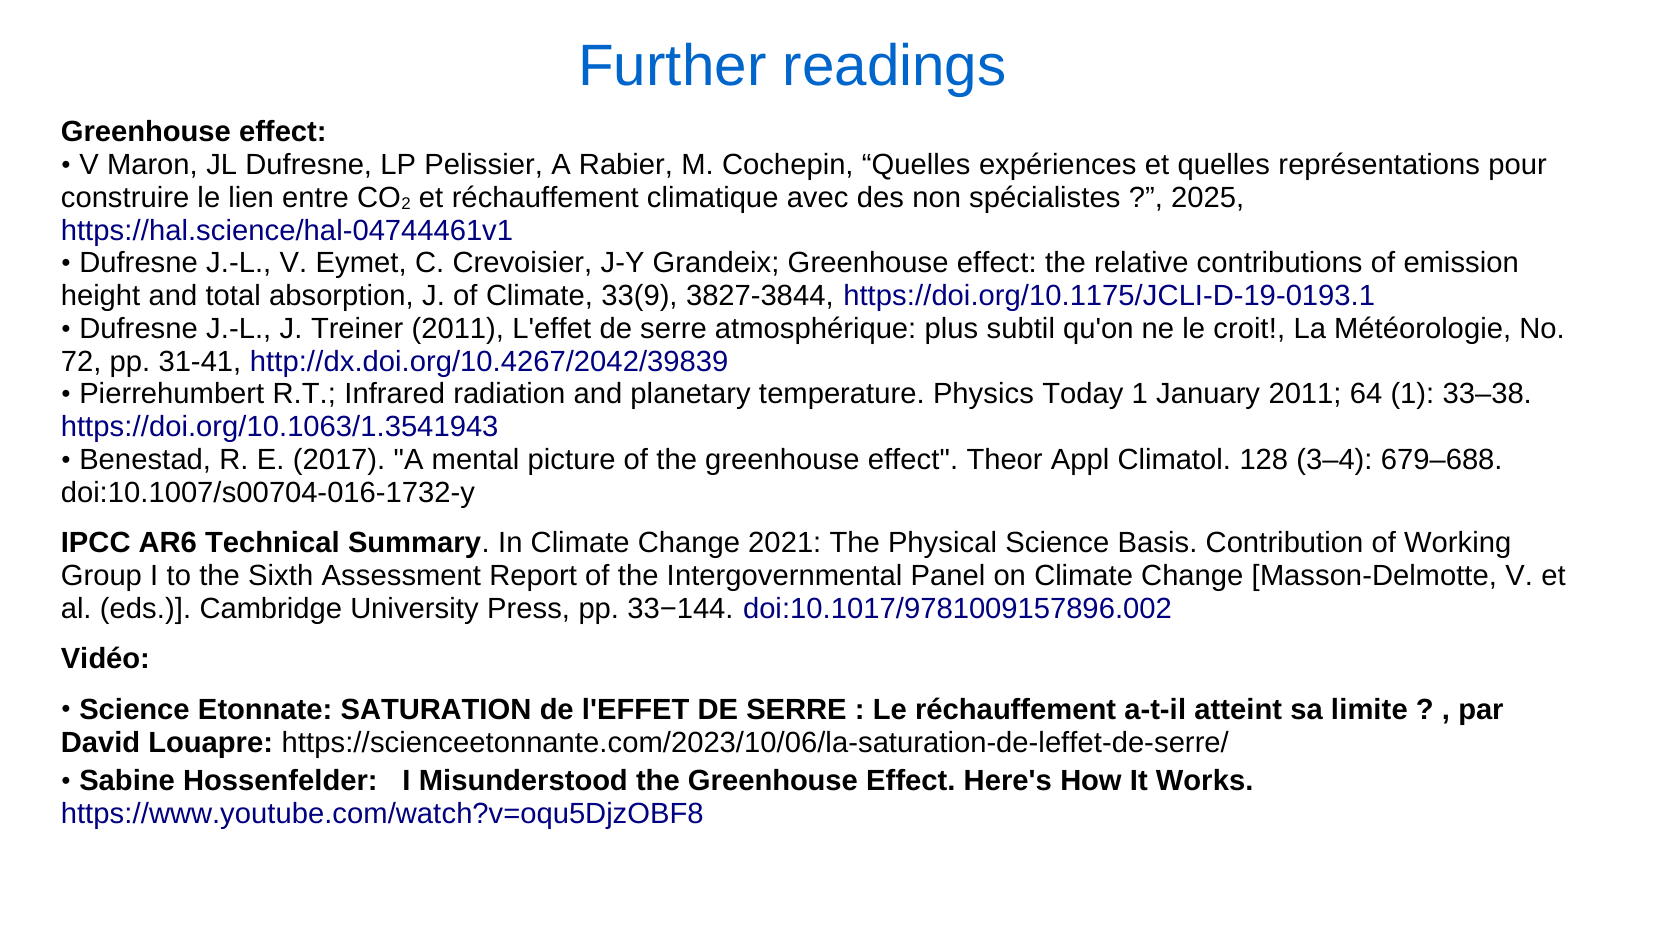

Further readings
Greenhouse effect:
 V Maron, JL Dufresne, LP Pelissier, A Rabier, M. Cochepin, “Quelles expériences et quelles représentations pour construire le lien entre CO2 et réchauffement climatique avec des non spécialistes ?”, 2025, https://hal.science/hal-04744461v1
 Dufresne J.-L., V. Eymet, C. Crevoisier, J-Y Grandeix; Greenhouse effect: the relative contributions of emission height and total absorption, J. of Climate, 33(9), 3827-3844, https://doi.org/10.1175/JCLI-D-19-0193.1
 Dufresne J.-L., J. Treiner (2011), L'effet de serre atmosphérique: plus subtil qu'on ne le croit!, La Météorologie, No. 72, pp. 31-41, http://dx.doi.org/10.4267/2042/39839
 Pierrehumbert R.T.; Infrared radiation and planetary temperature. Physics Today 1 January 2011; 64 (1): 33–38. https://doi.org/10.1063/1.3541943
 Benestad, R. E. (2017). "A mental picture of the greenhouse effect". Theor Appl Climatol. 128 (3–4): 679–688. doi:10.1007/s00704-016-1732-y
IPCC AR6 Technical Summary. In Climate Change 2021: The Physical Science Basis. Contribution of Working Group I to the Sixth Assessment Report of the Intergovernmental Panel on Climate Change [Masson-Delmotte, V. et al. (eds.)]. Cambridge University Press, pp. 33−144. doi:10.1017/9781009157896.002
Vidéo:
 Science Etonnate: SATURATION de l'EFFET DE SERRE : Le réchauffement a-t-il atteint sa limite ? , par David Louapre: https://scienceetonnante.com/2023/10/06/la-saturation-de-leffet-de-serre/
 Sabine Hossenfelder: I Misunderstood the Greenhouse Effect. Here's How It Works. https://www.youtube.com/watch?v=oqu5DjzOBF8